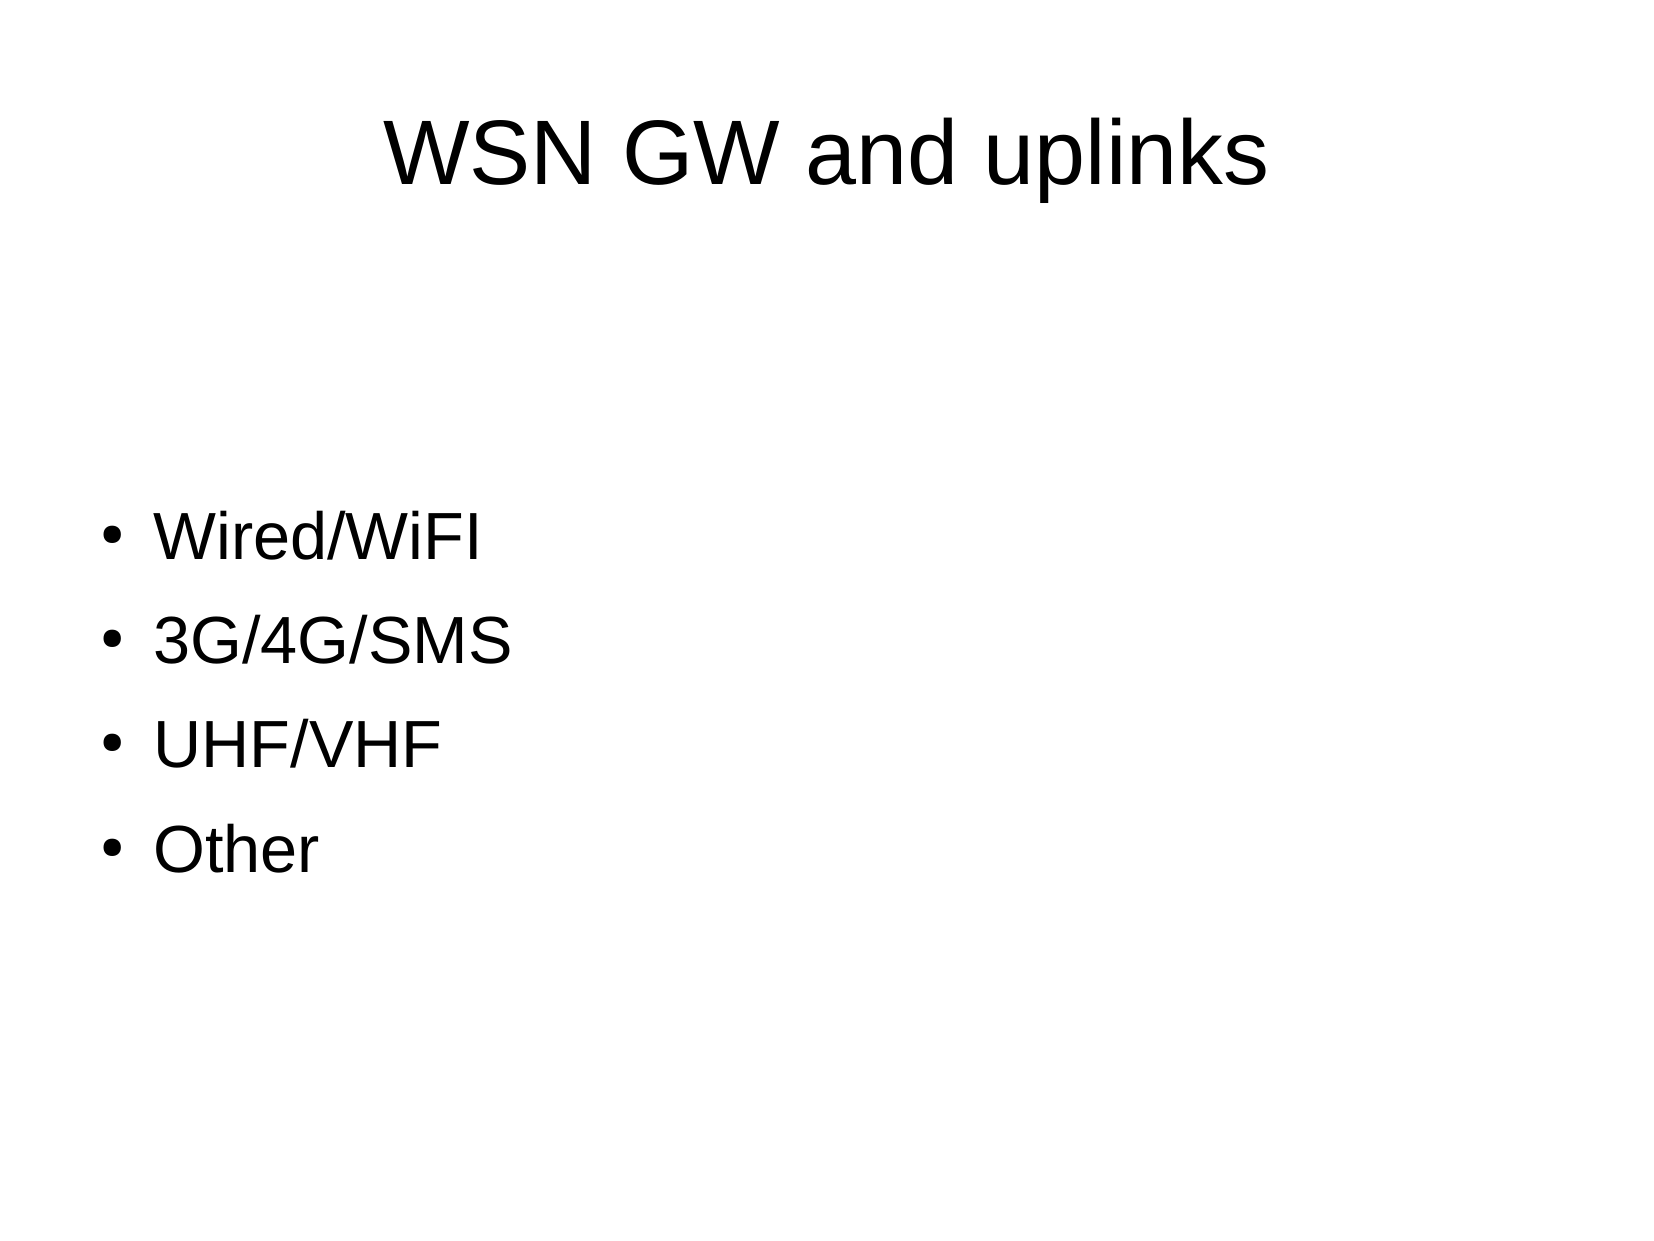

# WSN GW and uplinks
Wired/WiFI
3G/4G/SMS
UHF/VHF
Other